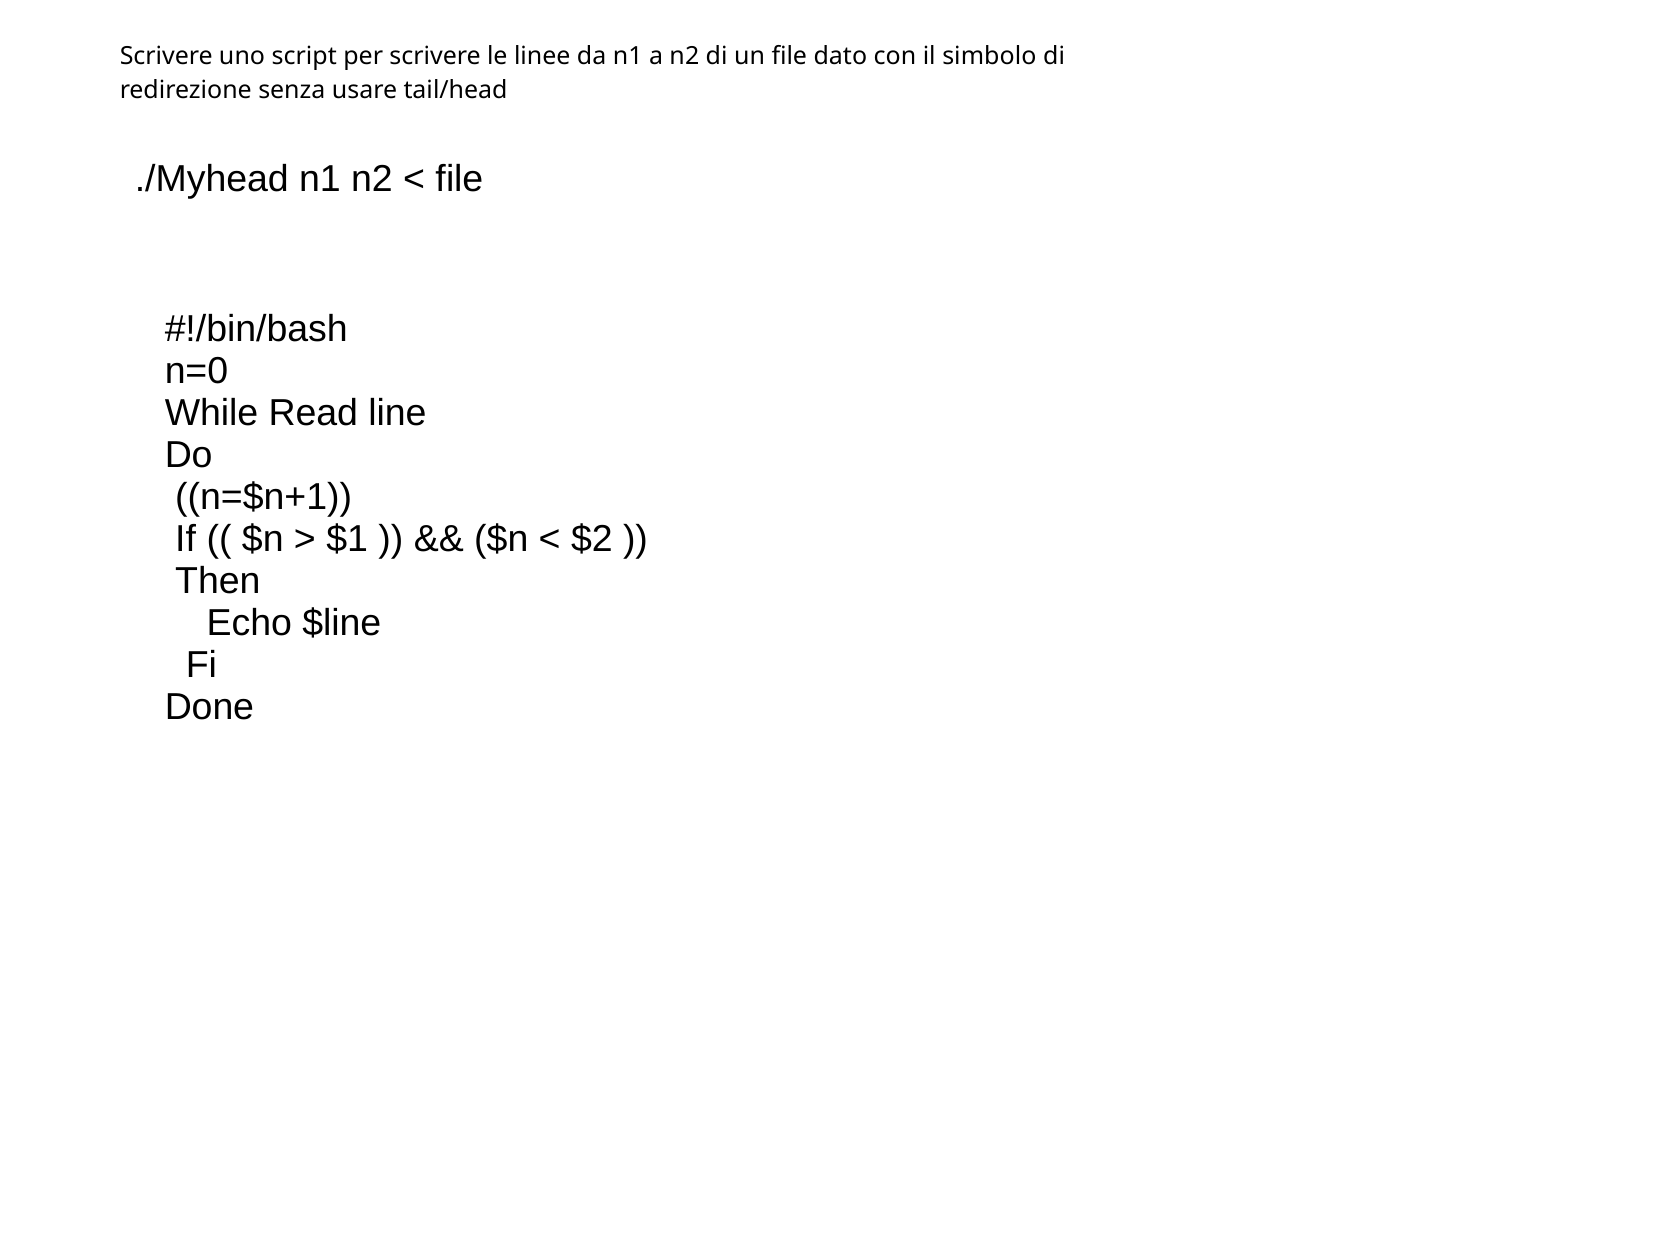

Scrivere uno script per scrivere le linee da n1 a n2 di un file dato con il simbolo di
redirezione senza usare tail/head
./Myhead n1 n2 < file
#!/bin/bash
n=0
While Read line
Do
 ((n=$n+1))
 If (( $n > $1 )) && ($n < $2 ))
 Then
 Echo $line
 Fi
Done